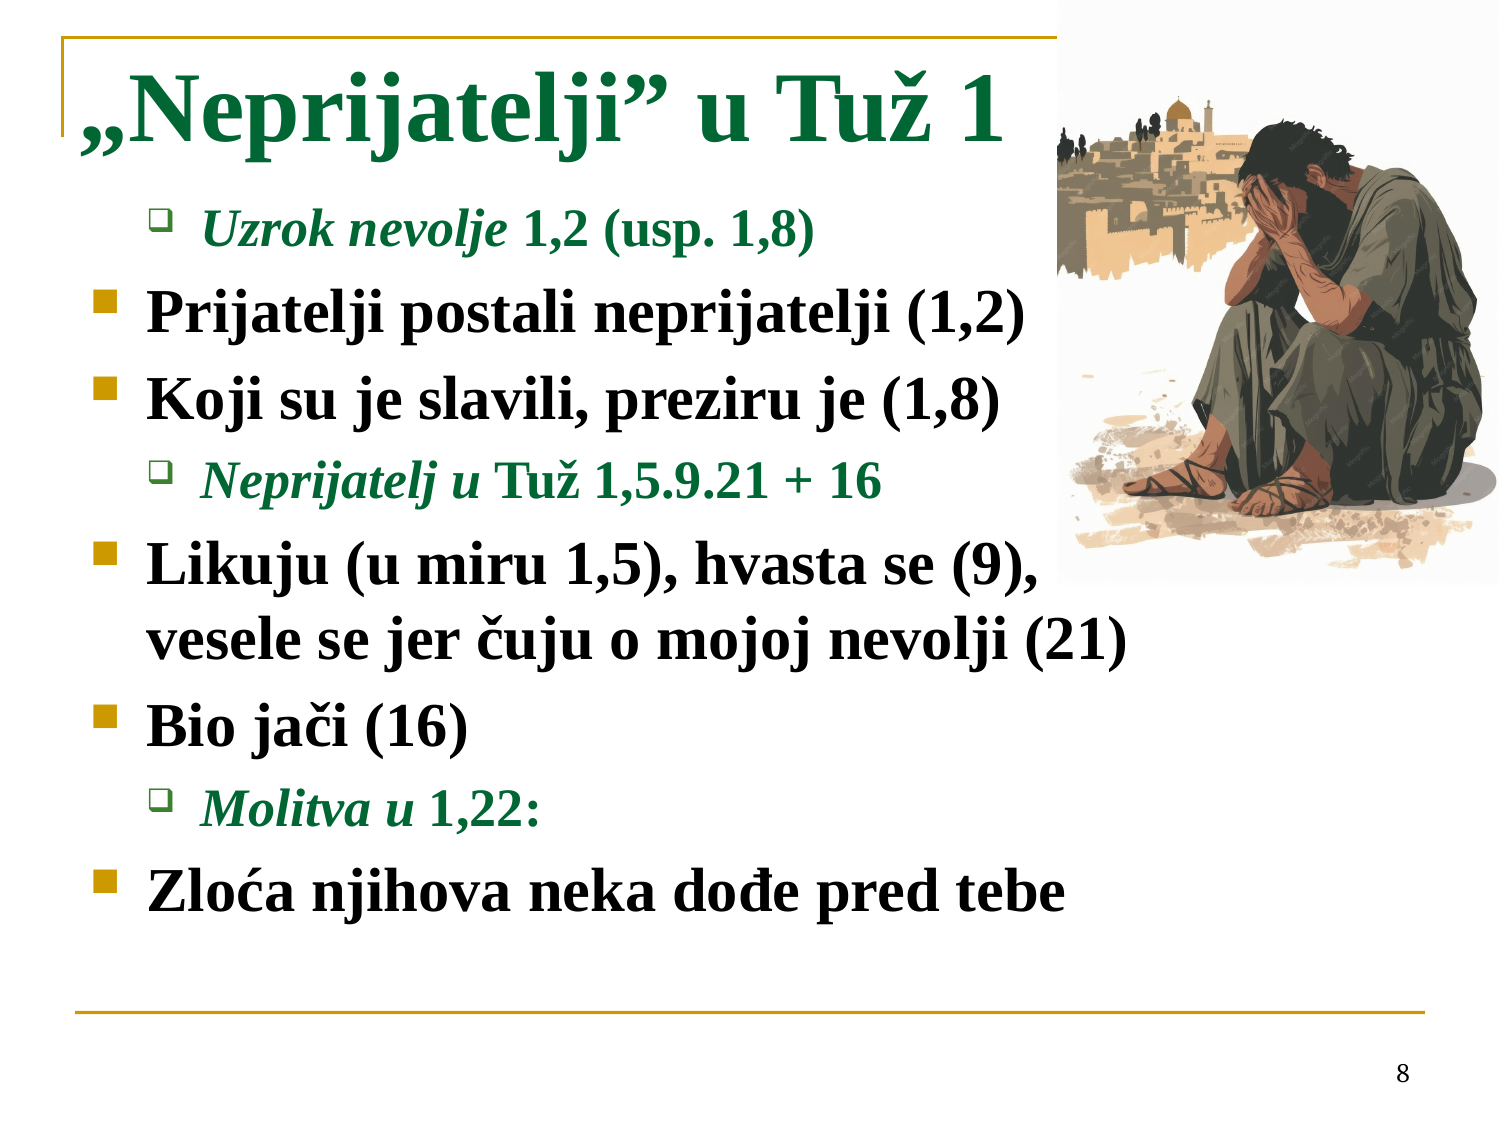

# „Neprijatelji” u Tuž 1
Uzrok nevolje 1,2 (usp. 1,8)
Prijatelji postali neprijatelji (1,2)
Koji su je slavili, preziru je (1,8)
Neprijatelj u Tuž 1,5.9.21 + 16
Likuju (u miru 1,5), hvasta se (9),
vesele se jer čuju o mojoj nevolji (21)
Bio jači (16)
Molitva u 1,22:
Zloća njihova neka dođe pred tebe